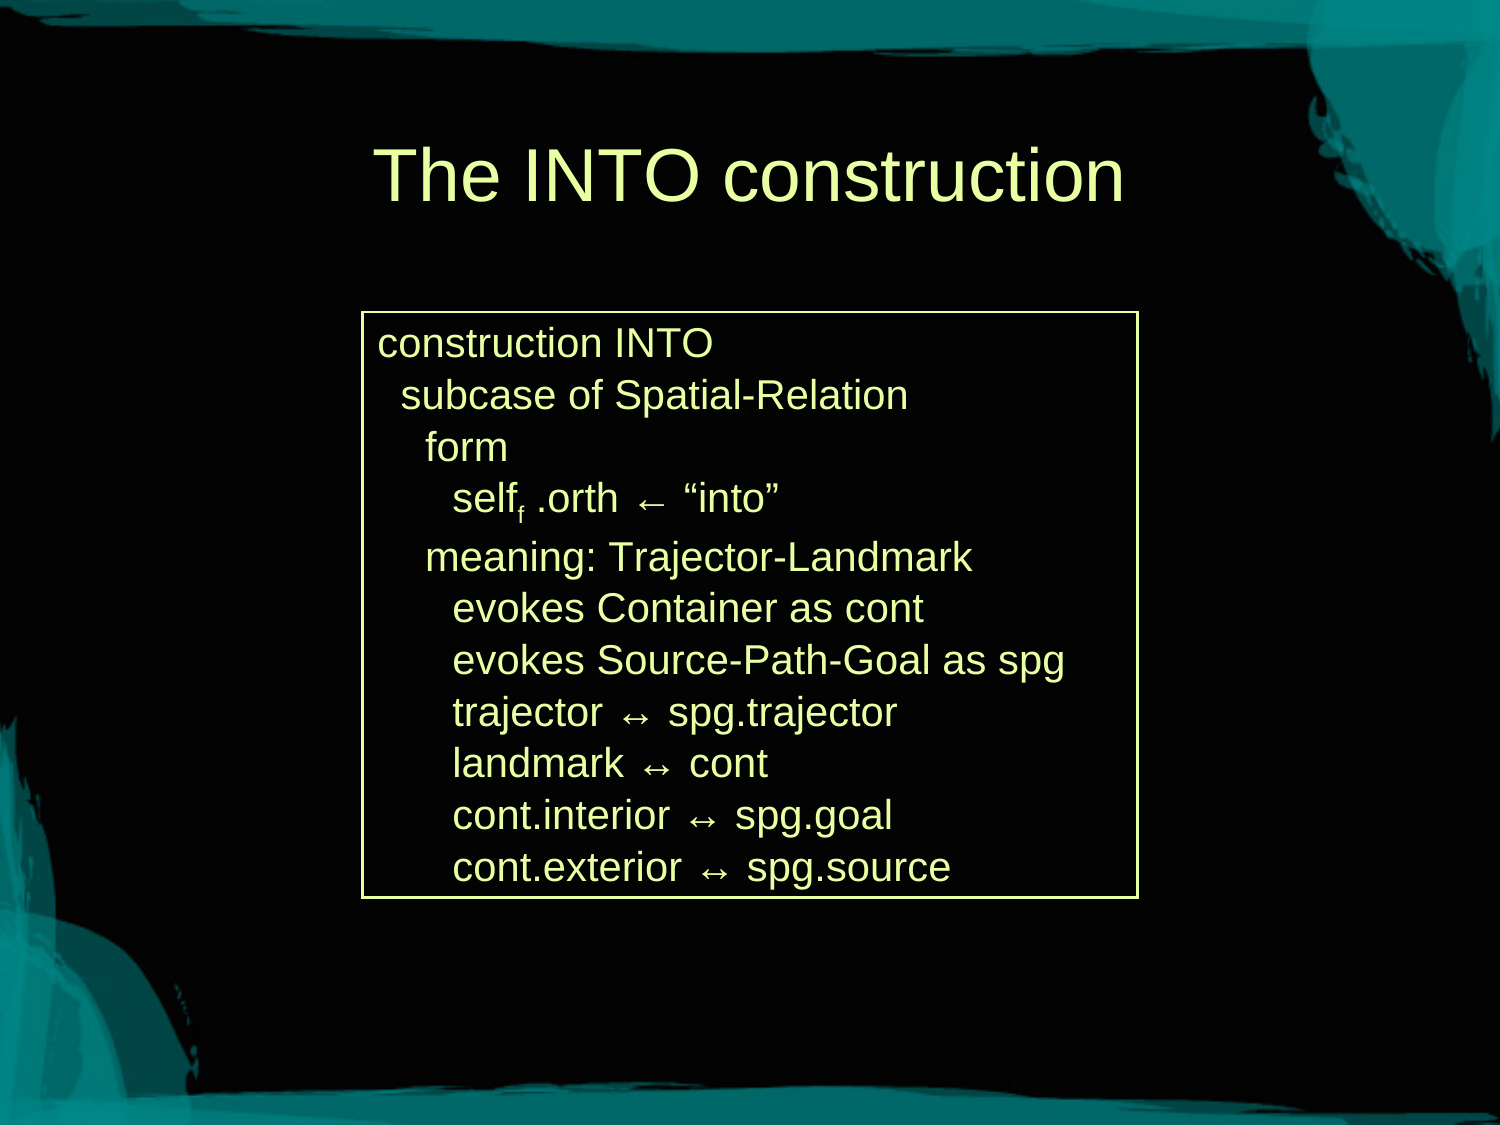

# The INTO construction
construction INTO
 subcase of Spatial-Relation
	form
		selff .orth ← “into”
	meaning: Trajector-Landmark
		evokes Container as cont
		evokes Source-Path-Goal as spg
		trajector ↔ spg.trajector
		landmark ↔ cont
		cont.interior ↔ spg.goal
		cont.exterior ↔ spg.source